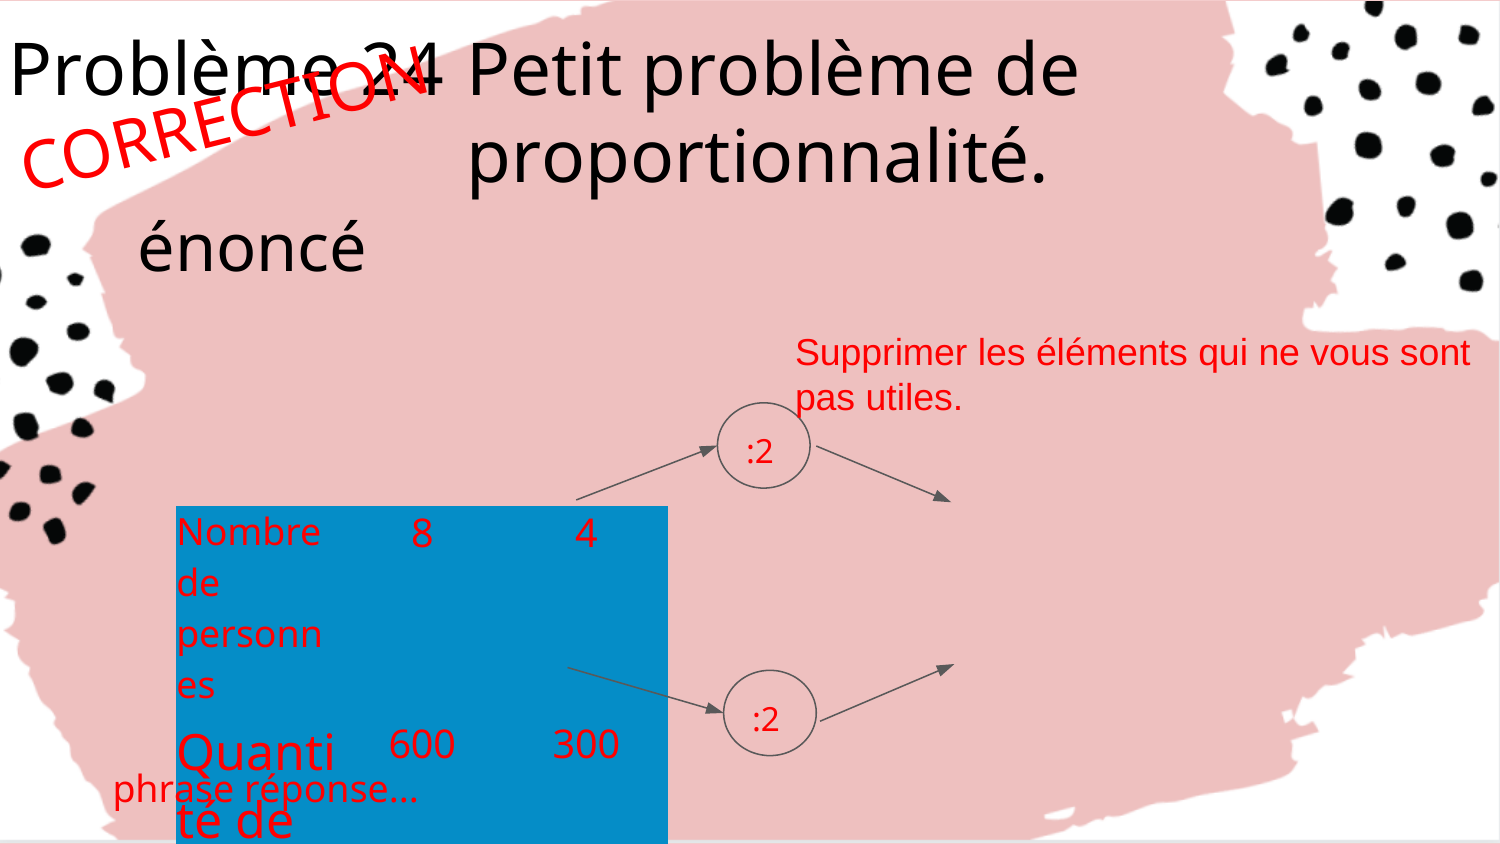

Problème 24
Petit problème de proportionnalité.
CORRECTION
énoncé
Supprimer les éléments qui ne vous sont pas utiles.
:2
| Nombre de personnes | 8 | 4 |
| --- | --- | --- |
| Quantité de farine en gr | 600 | 300 |
:2
phrase réponse...